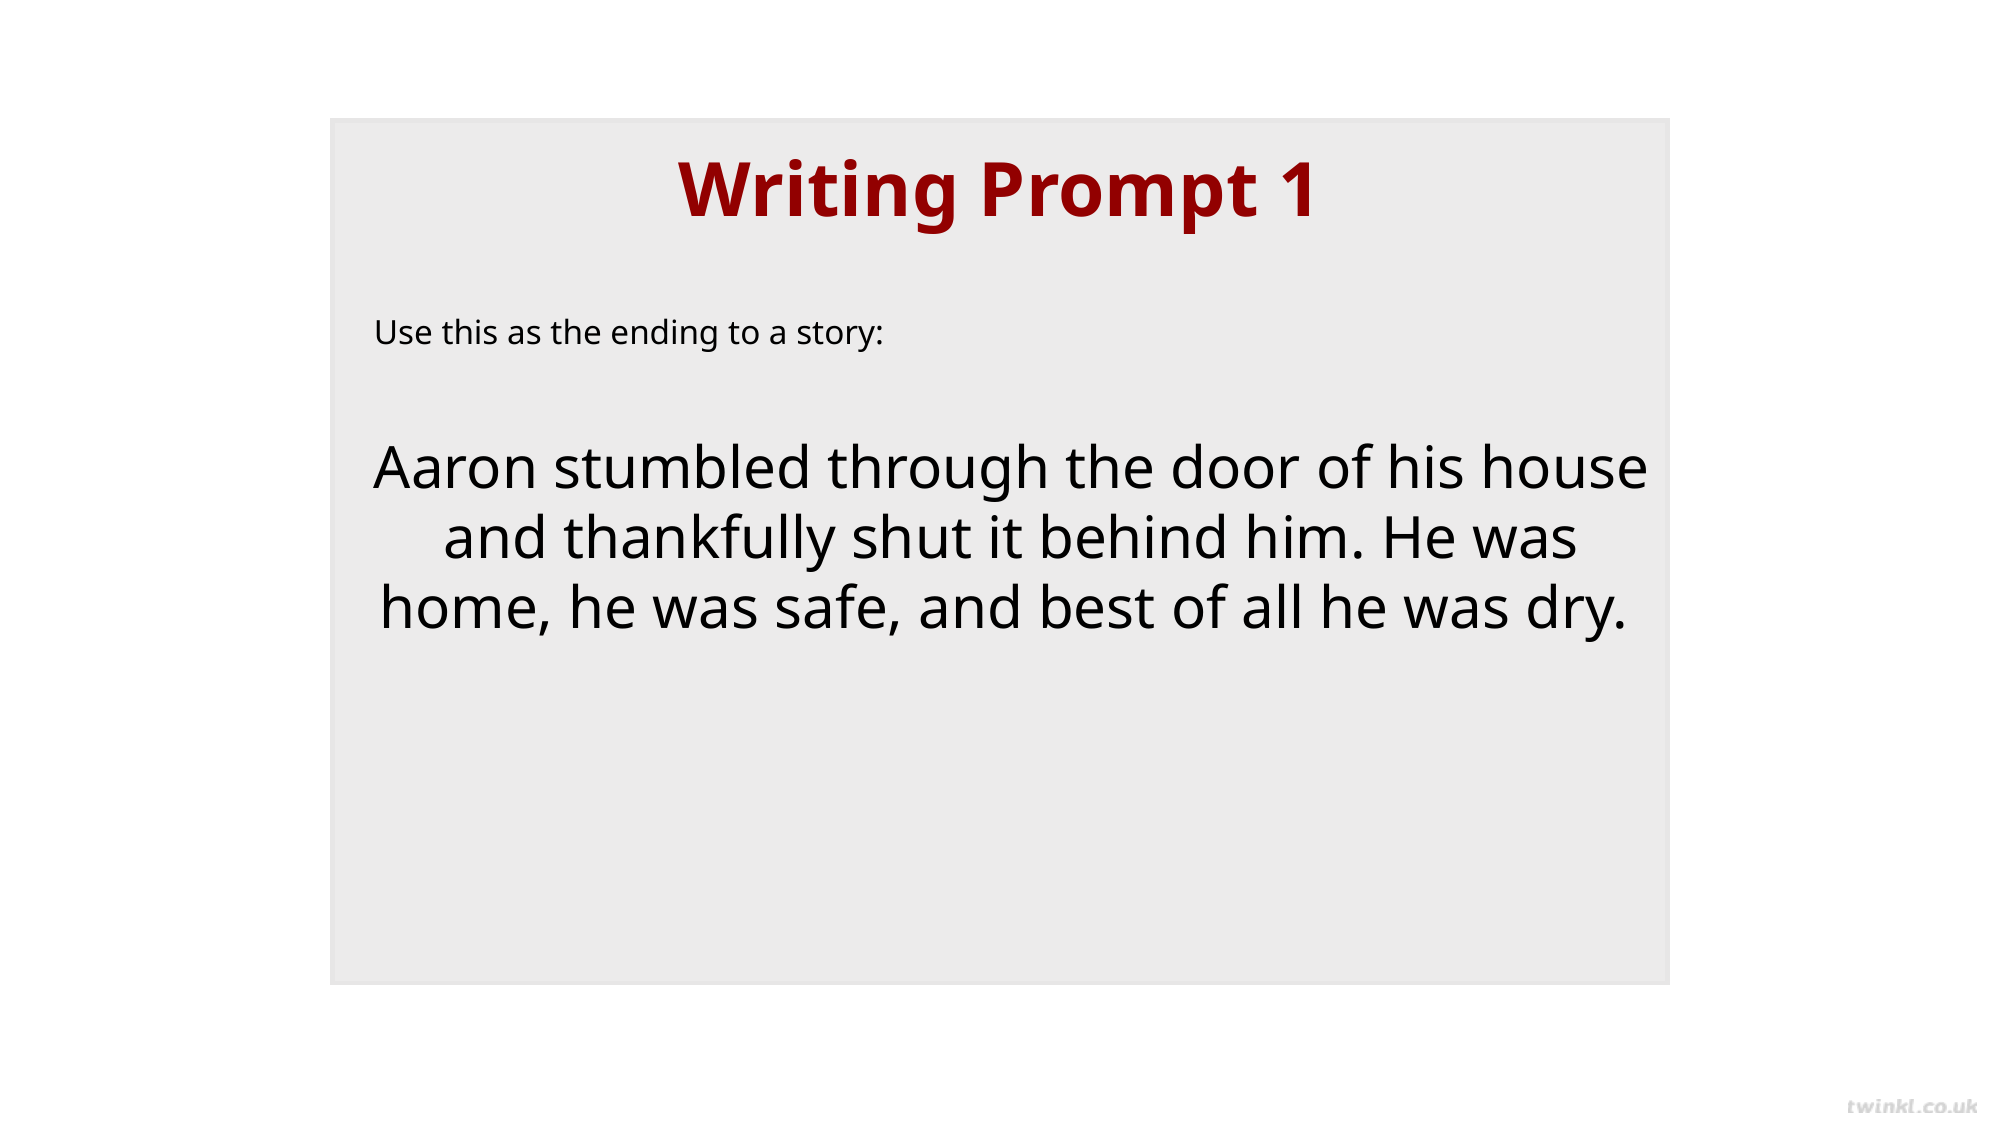

Writing Prompt 1
Use this as the ending to a story:
Aaron stumbled through the door of his house and thankfully shut it behind him. He was home, he was safe, and best of all he was dry.